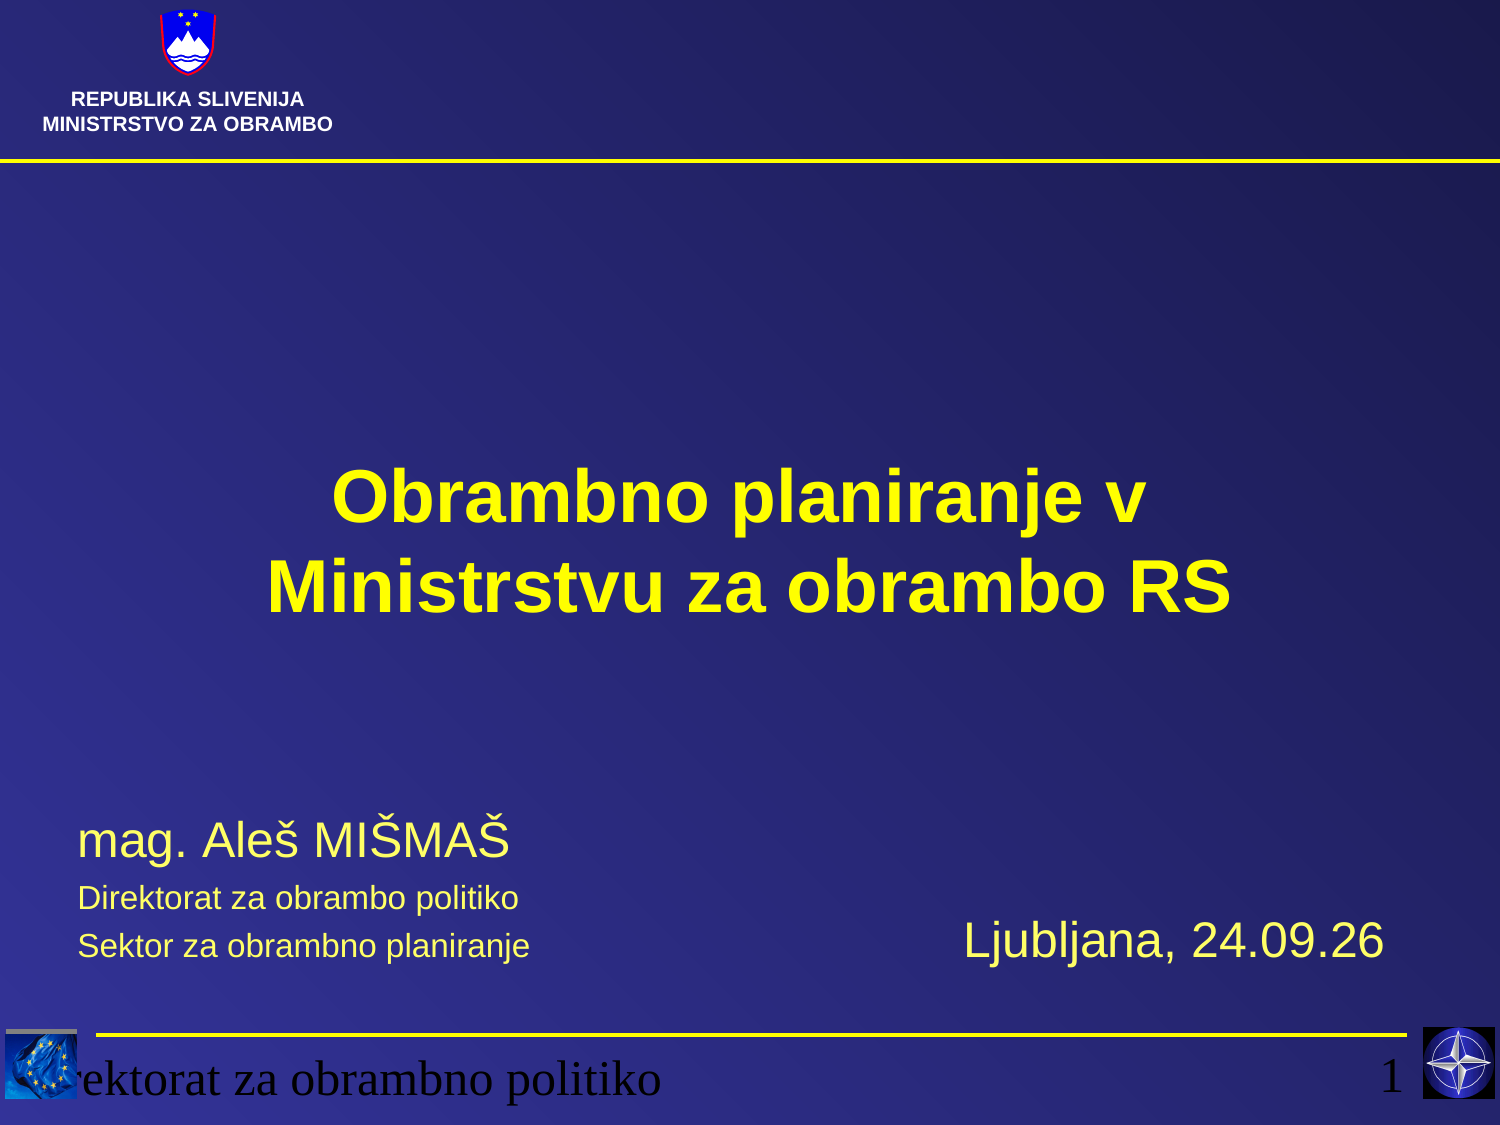

# Obrambno planiranje v Ministrstvu za obrambo RS
mag. Aleš MIŠMAŠ
Direktorat za obrambo politiko
Sektor za obrambno planiranje
Ljubljana,
1
Direktorat za obrambno politiko